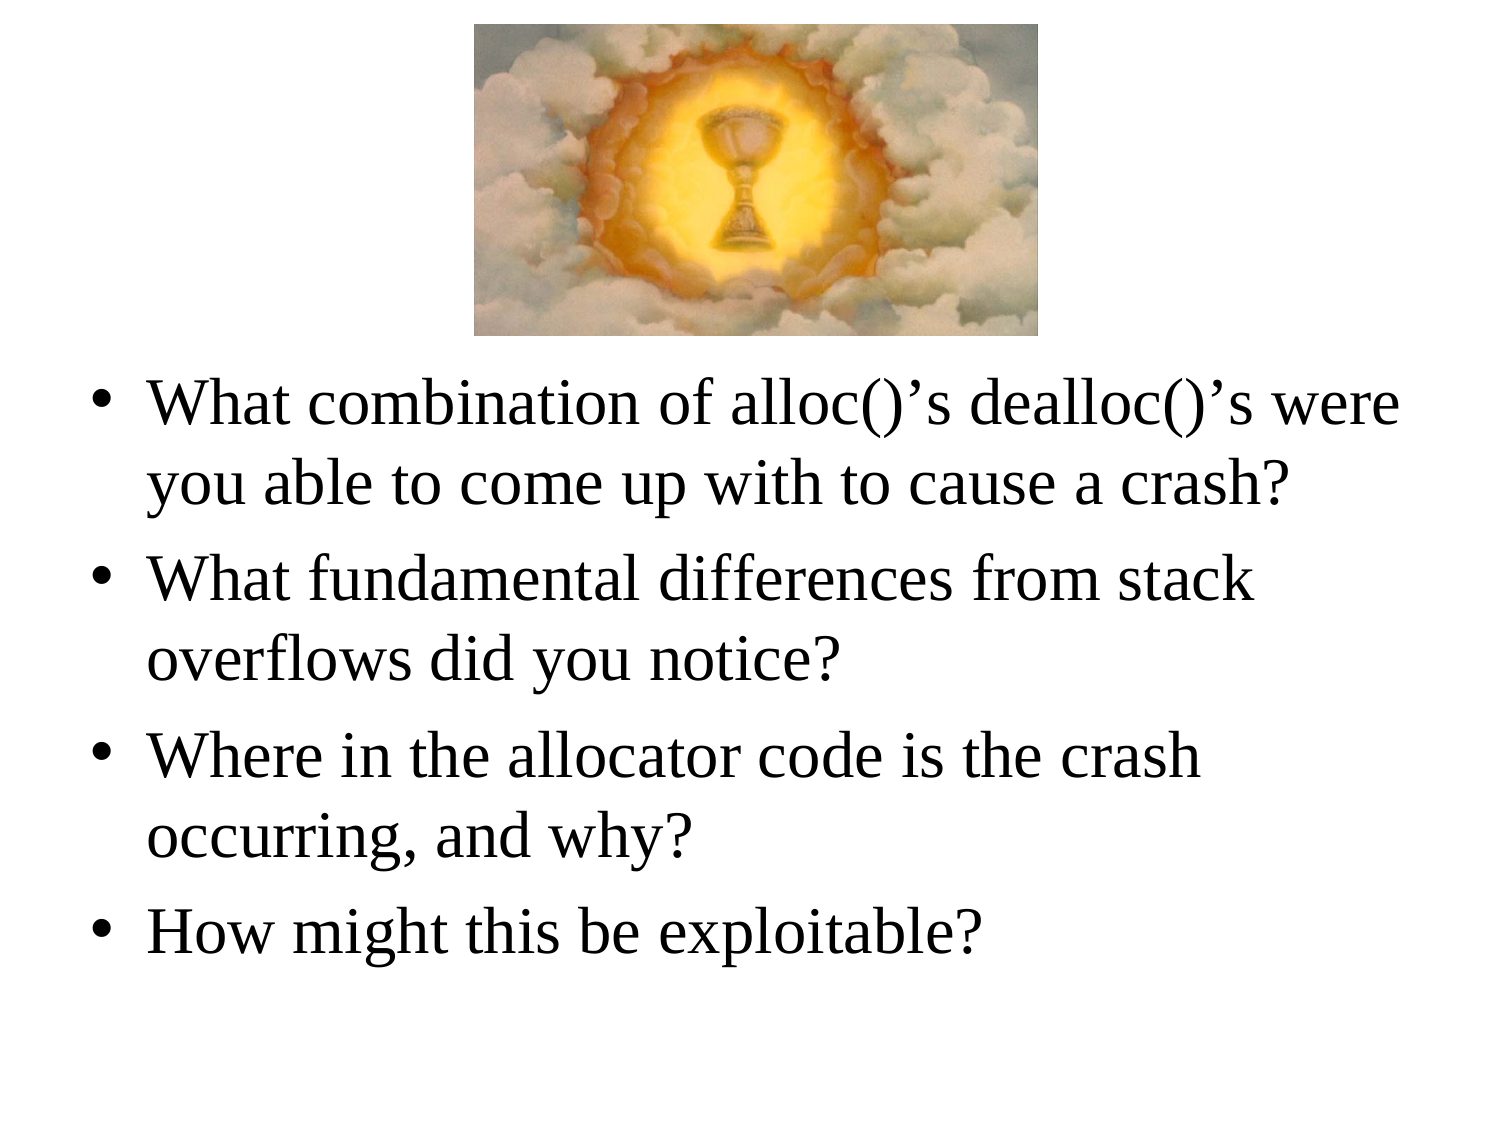

# What combination of alloc()’s dealloc()’s were you able to come up with to cause a crash?
What fundamental differences from stack overflows did you notice?
Where in the allocator code is the crash occurring, and why?
How might this be exploitable?